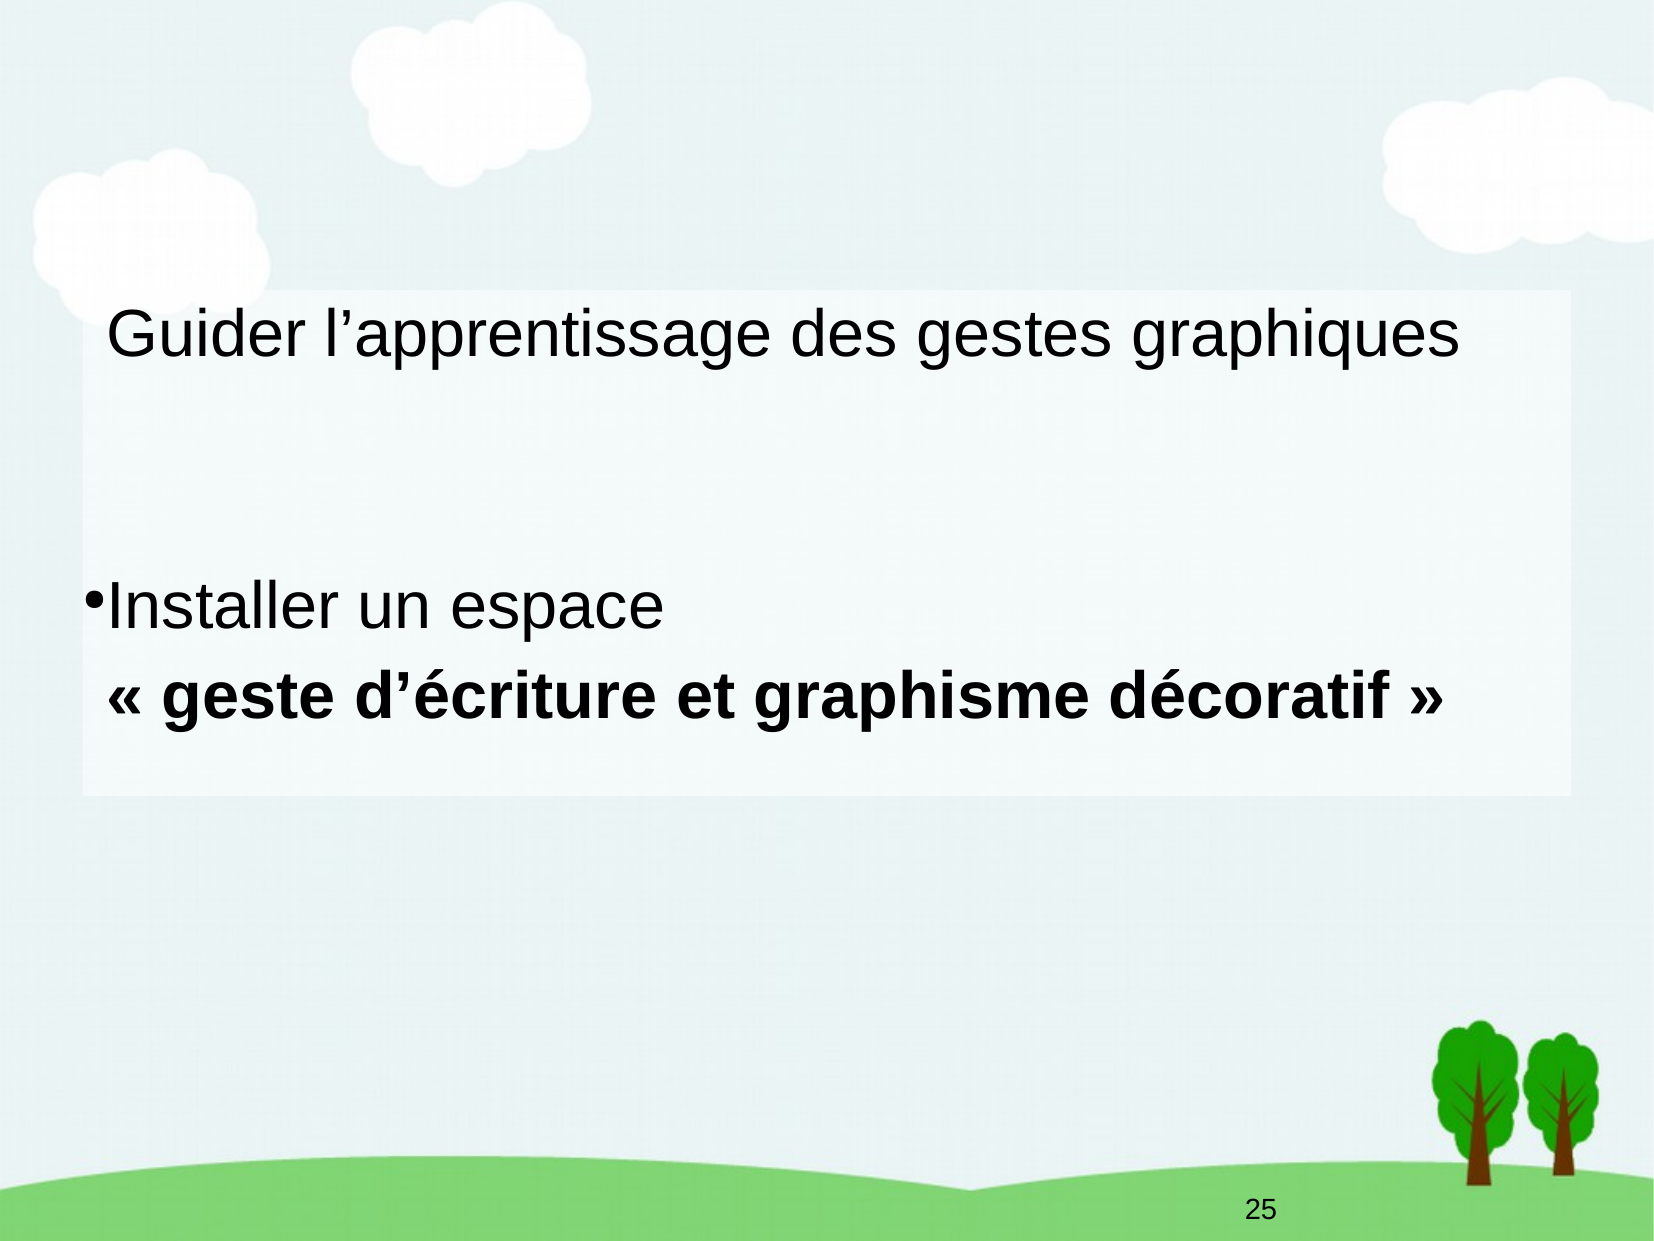

# Guider l’apprentissage des gestes graphiques
Installer un espace
« geste d’écriture et graphisme décoratif »